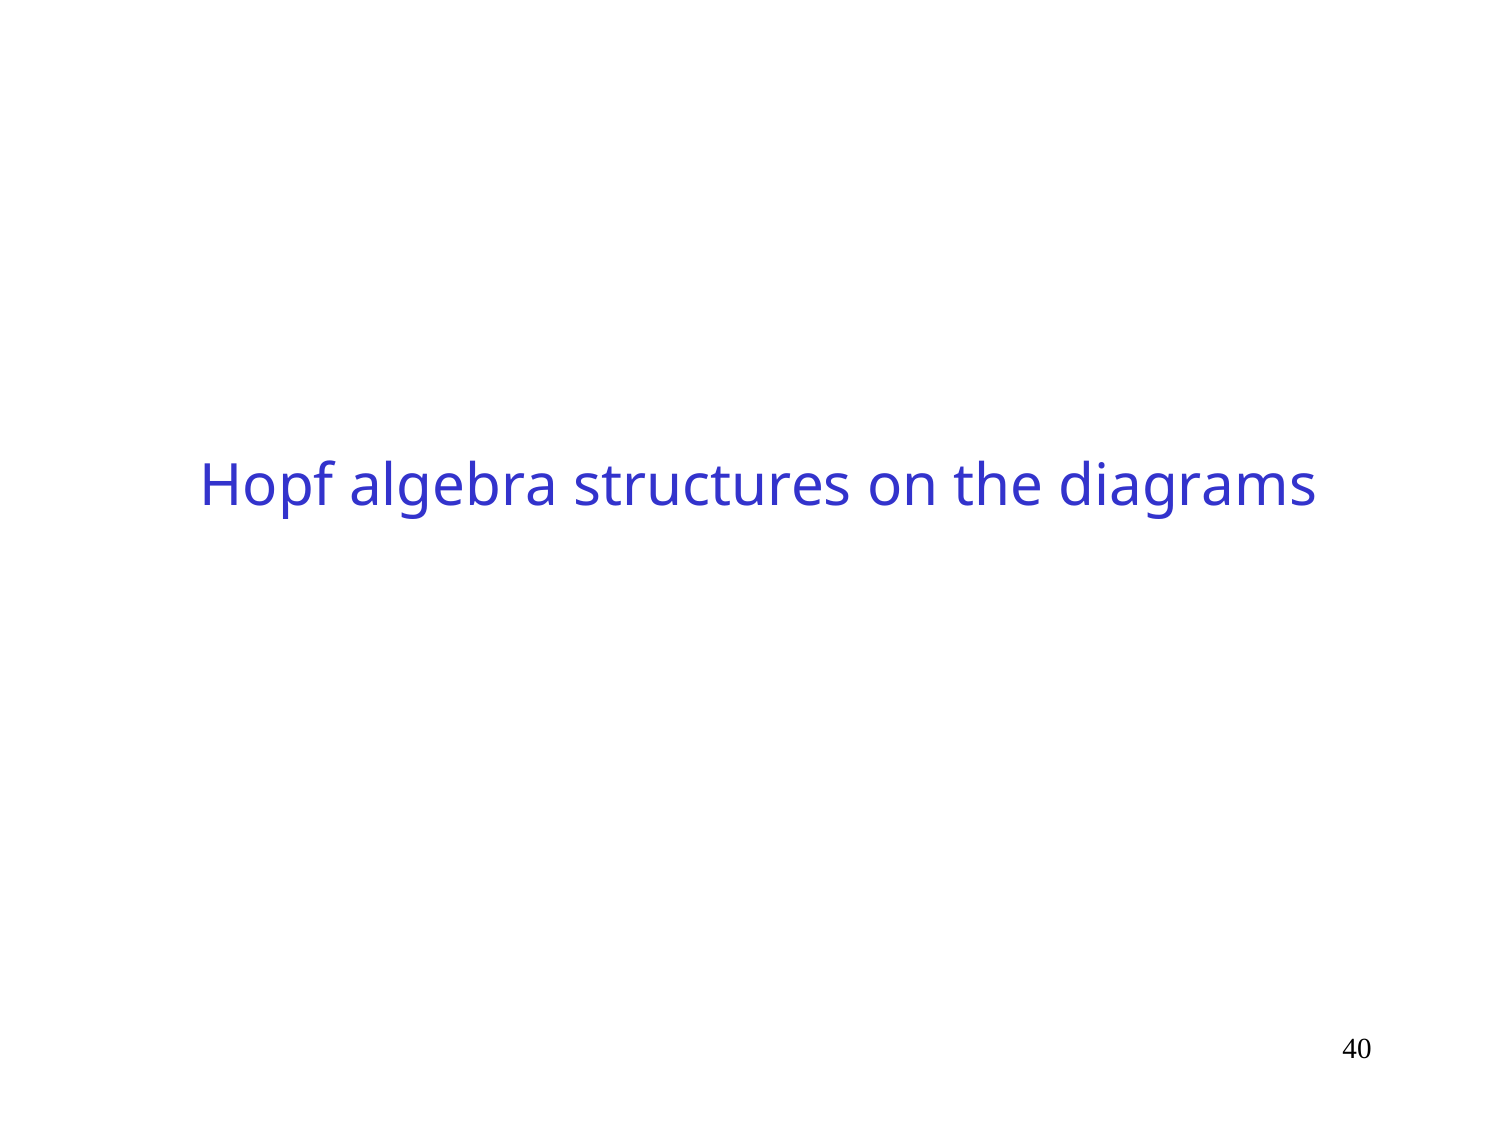

Hopf algebra structures on the diagrams
40